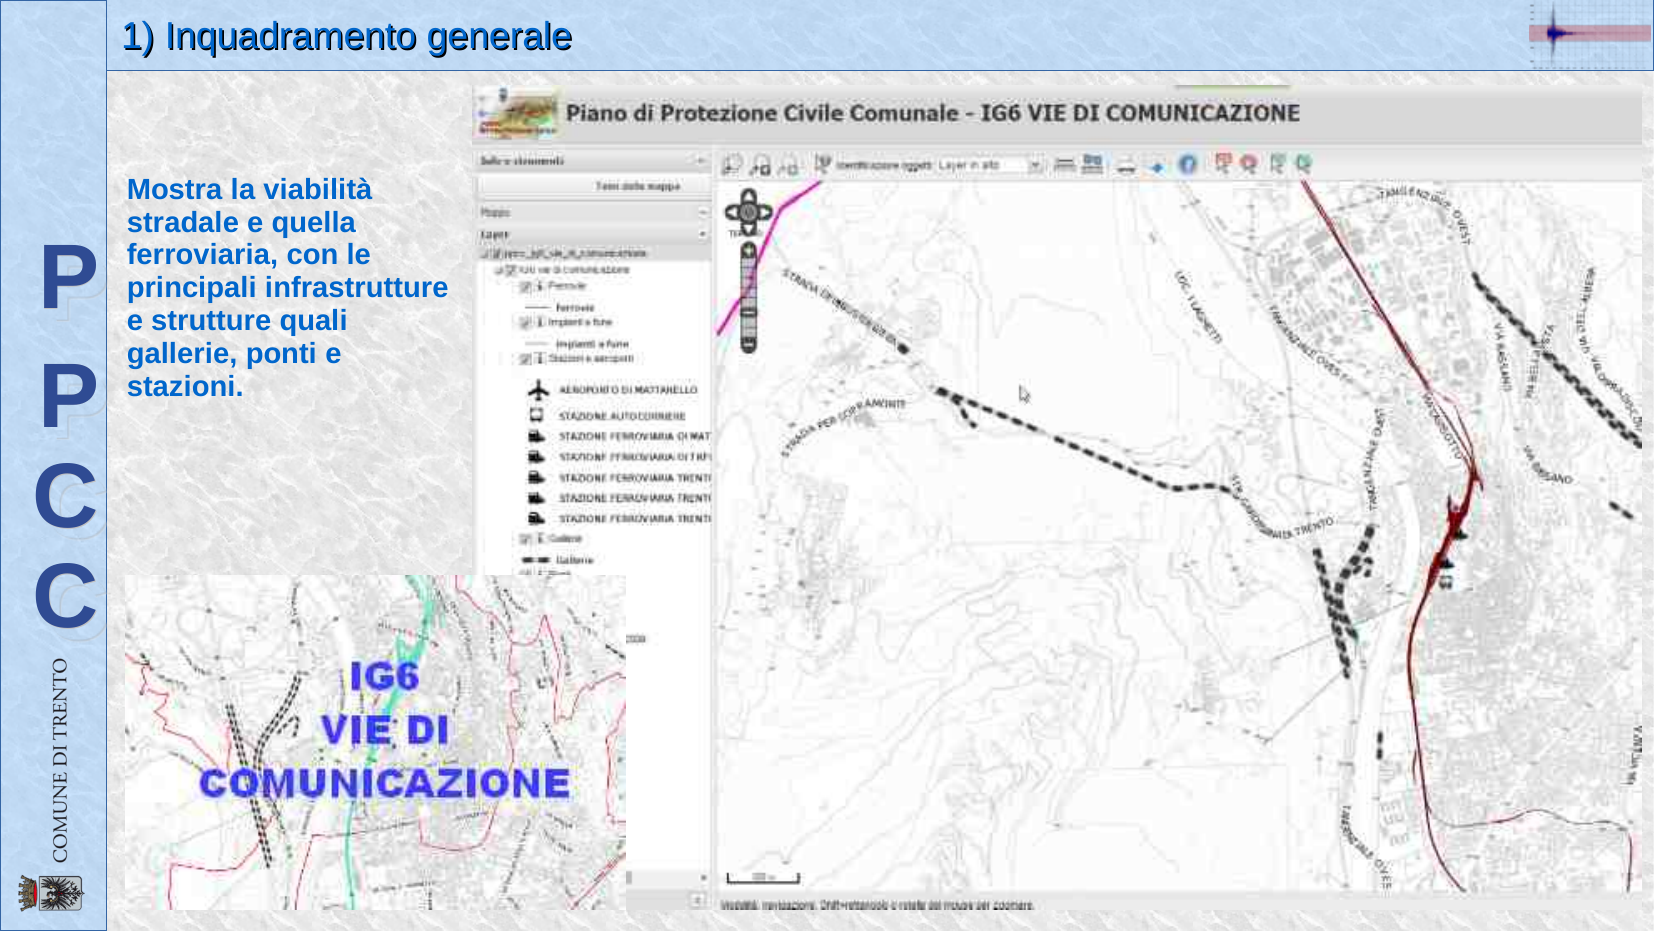

1) Inquadramento generale
Mostra la viabilità stradale e quella ferroviaria, con le principali infrastrutture e strutture quali gallerie, ponti e stazioni.
8